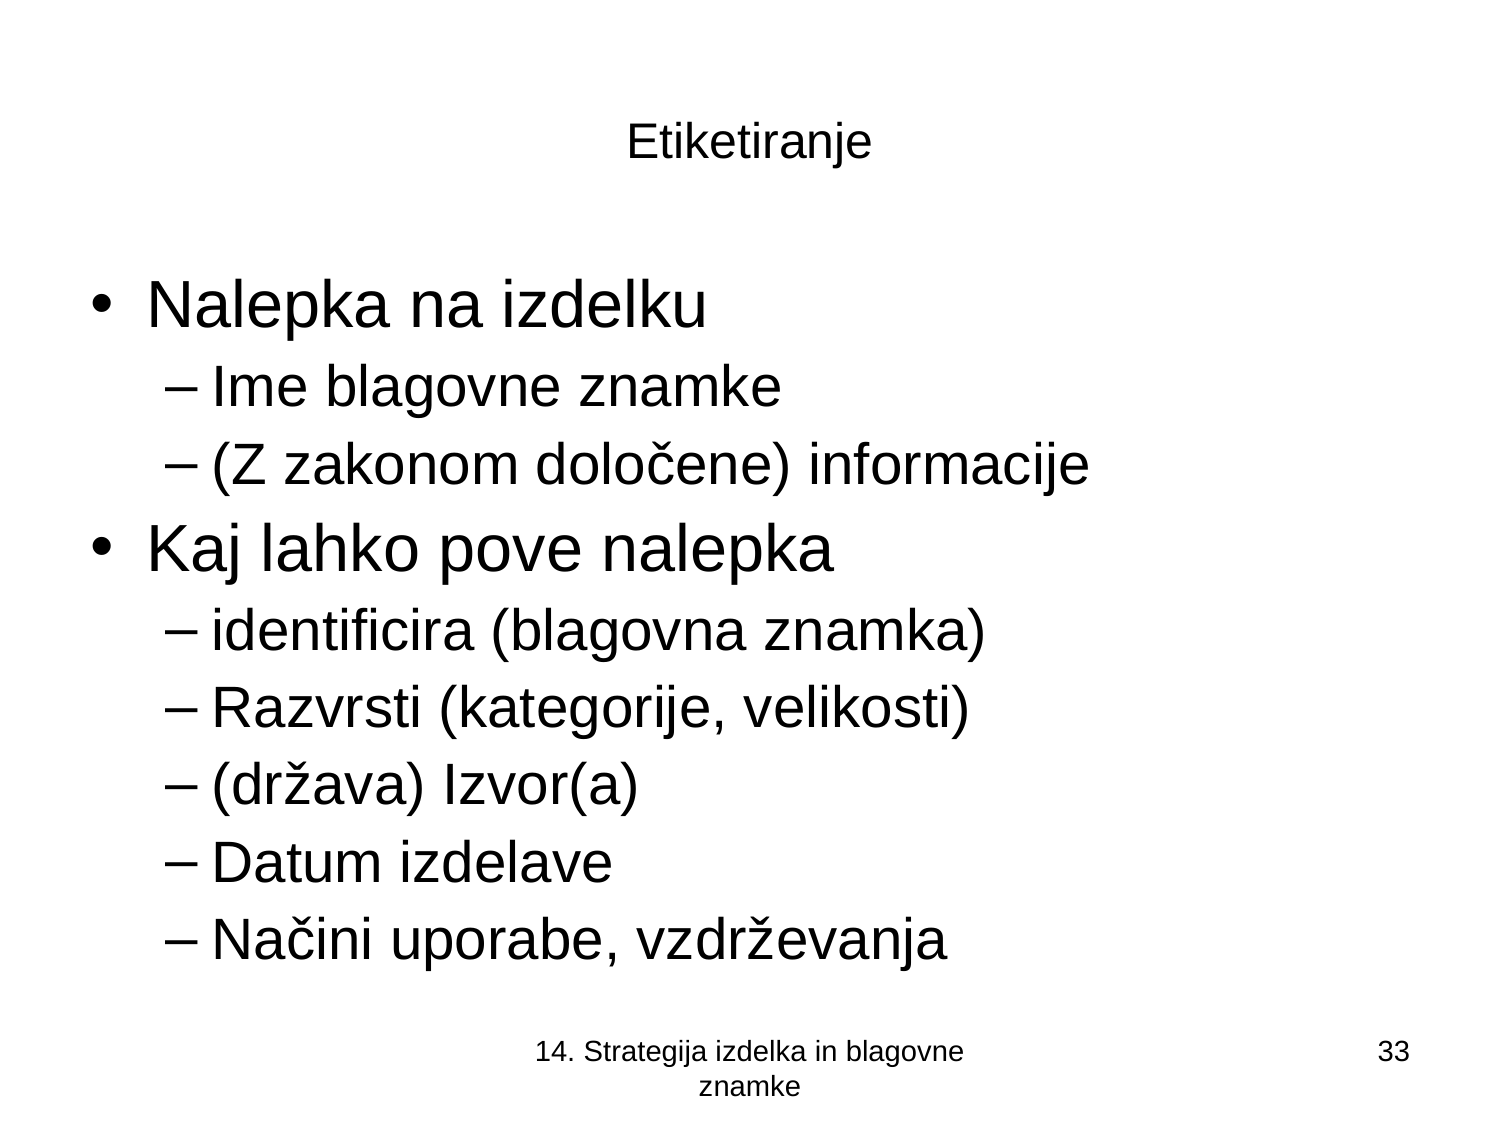

# Etiketiranje
Nalepka na izdelku
Ime blagovne znamke
(Z zakonom določene) informacije
Kaj lahko pove nalepka
identificira (blagovna znamka)
Razvrsti (kategorije, velikosti)
(država) Izvor(a)
Datum izdelave
Načini uporabe, vzdrževanja
14. Strategija izdelka in blagovne znamke